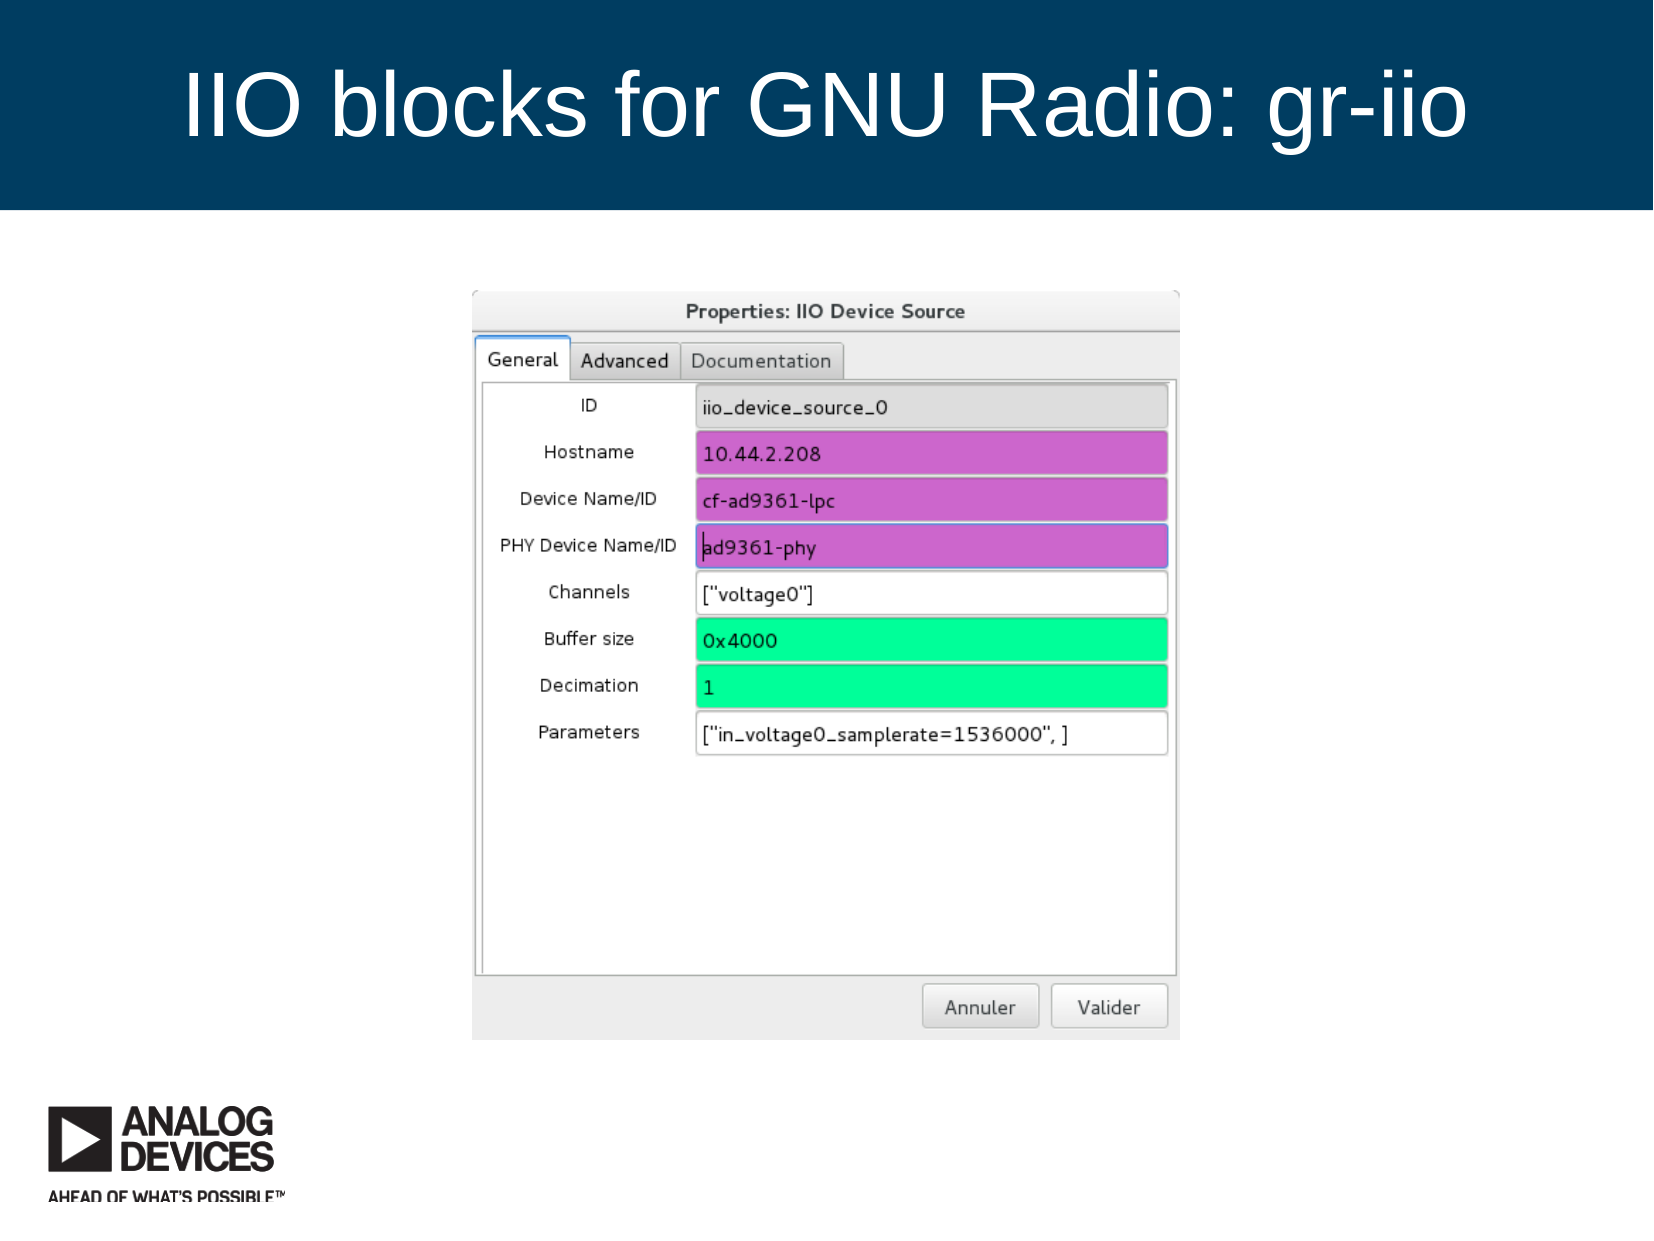

# IIO blocks for GNU Radio: gr-iio